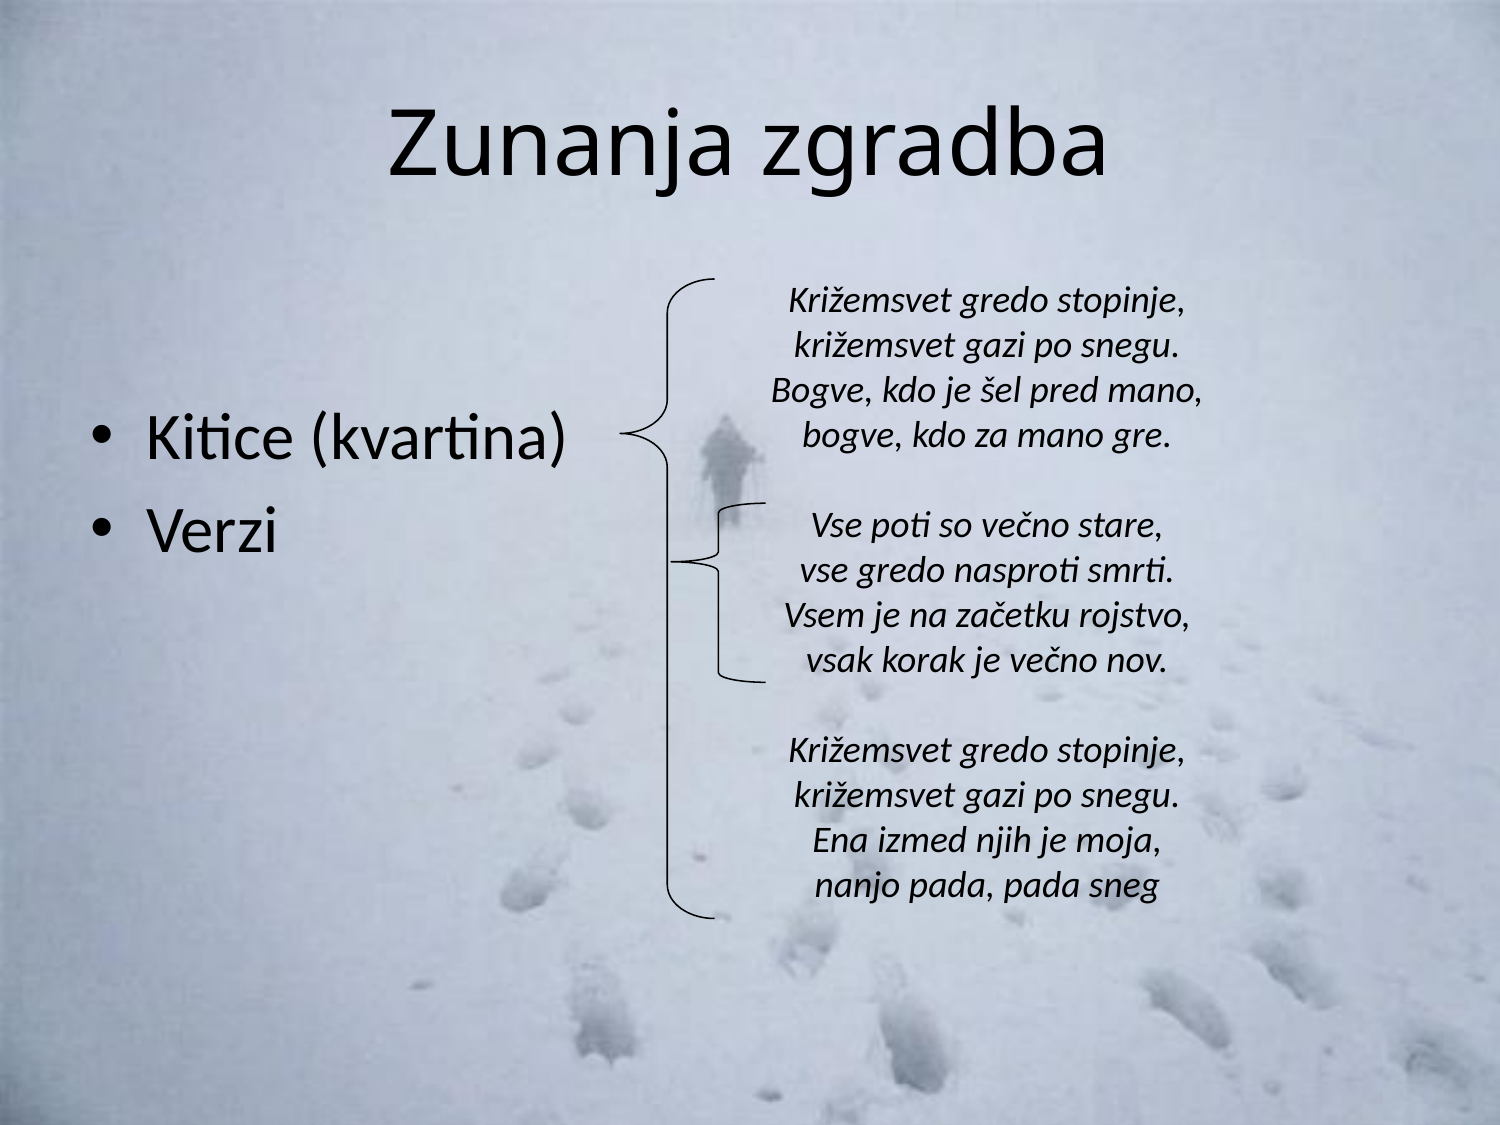

# Zunanja zgradba
Križemsvet gredo stopinje,
križemsvet gazi po snegu.
Bogve, kdo je šel pred mano,
bogve, kdo za mano gre.
Vse poti so večno stare,
vse gredo nasproti smrti.
Vsem je na začetku rojstvo,
vsak korak je večno nov.
Križemsvet gredo stopinje,
križemsvet gazi po snegu.
Ena izmed njih je moja,
nanjo pada, pada sneg
Kitice (kvartina)
Verzi